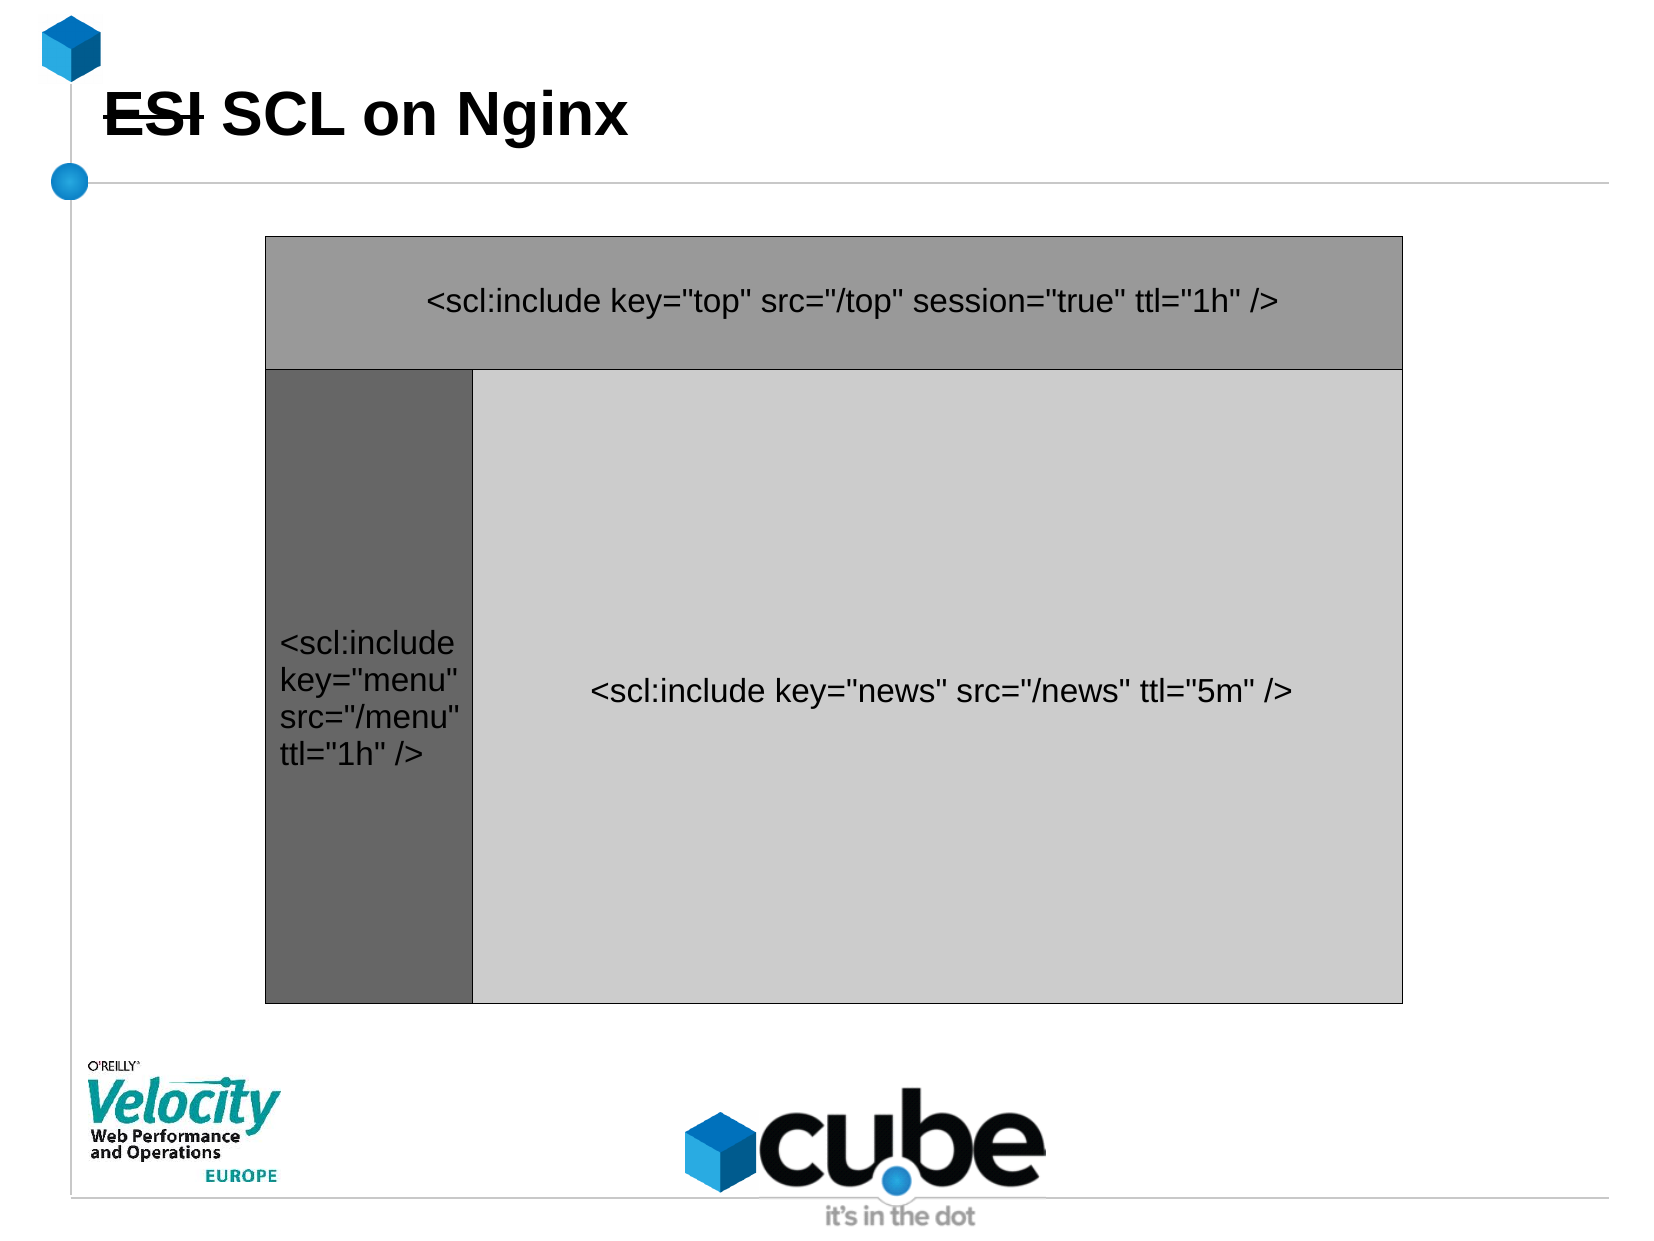

# ESI SCL on Nginx
<scl:include key="top" src="/top" session="true" ttl="1h" />
<scl:include
key="menu"
src="/menu"
ttl="1h" />
<scl:include key="news" src="/news" ttl="5m" />